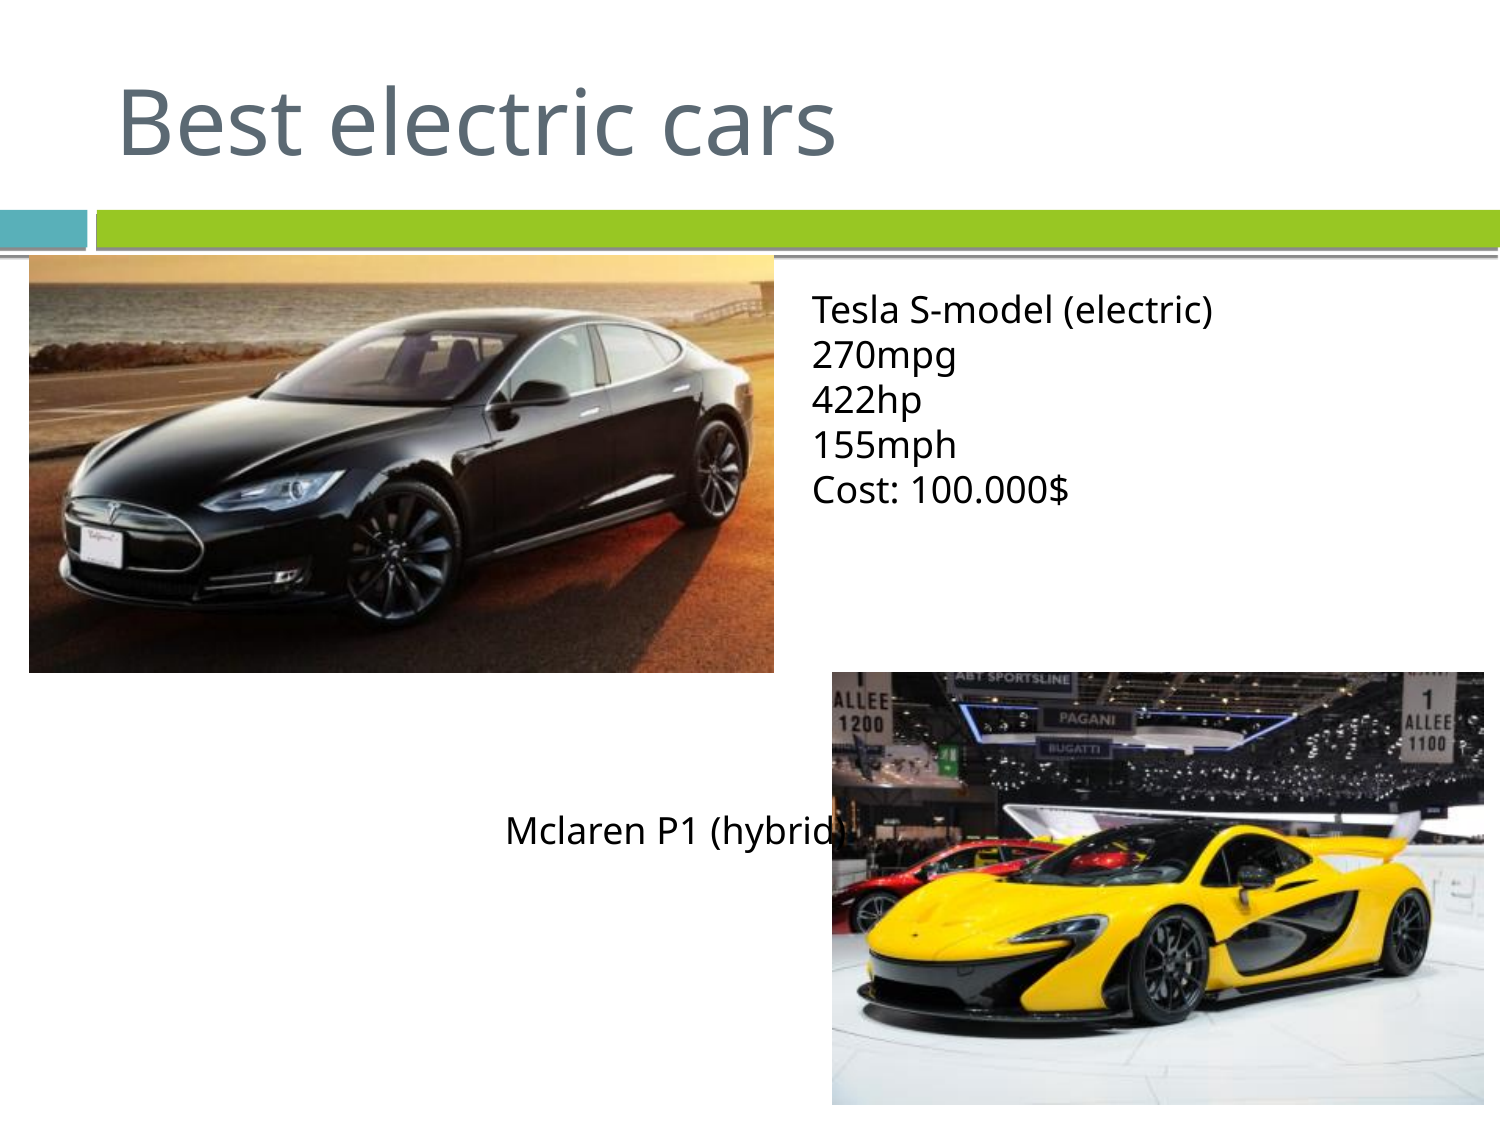

# Best electric cars
Tesla S-model (electric)
270mpg
422hp
155mph
Cost: 100.000$
Mclaren P1 (hybrid)